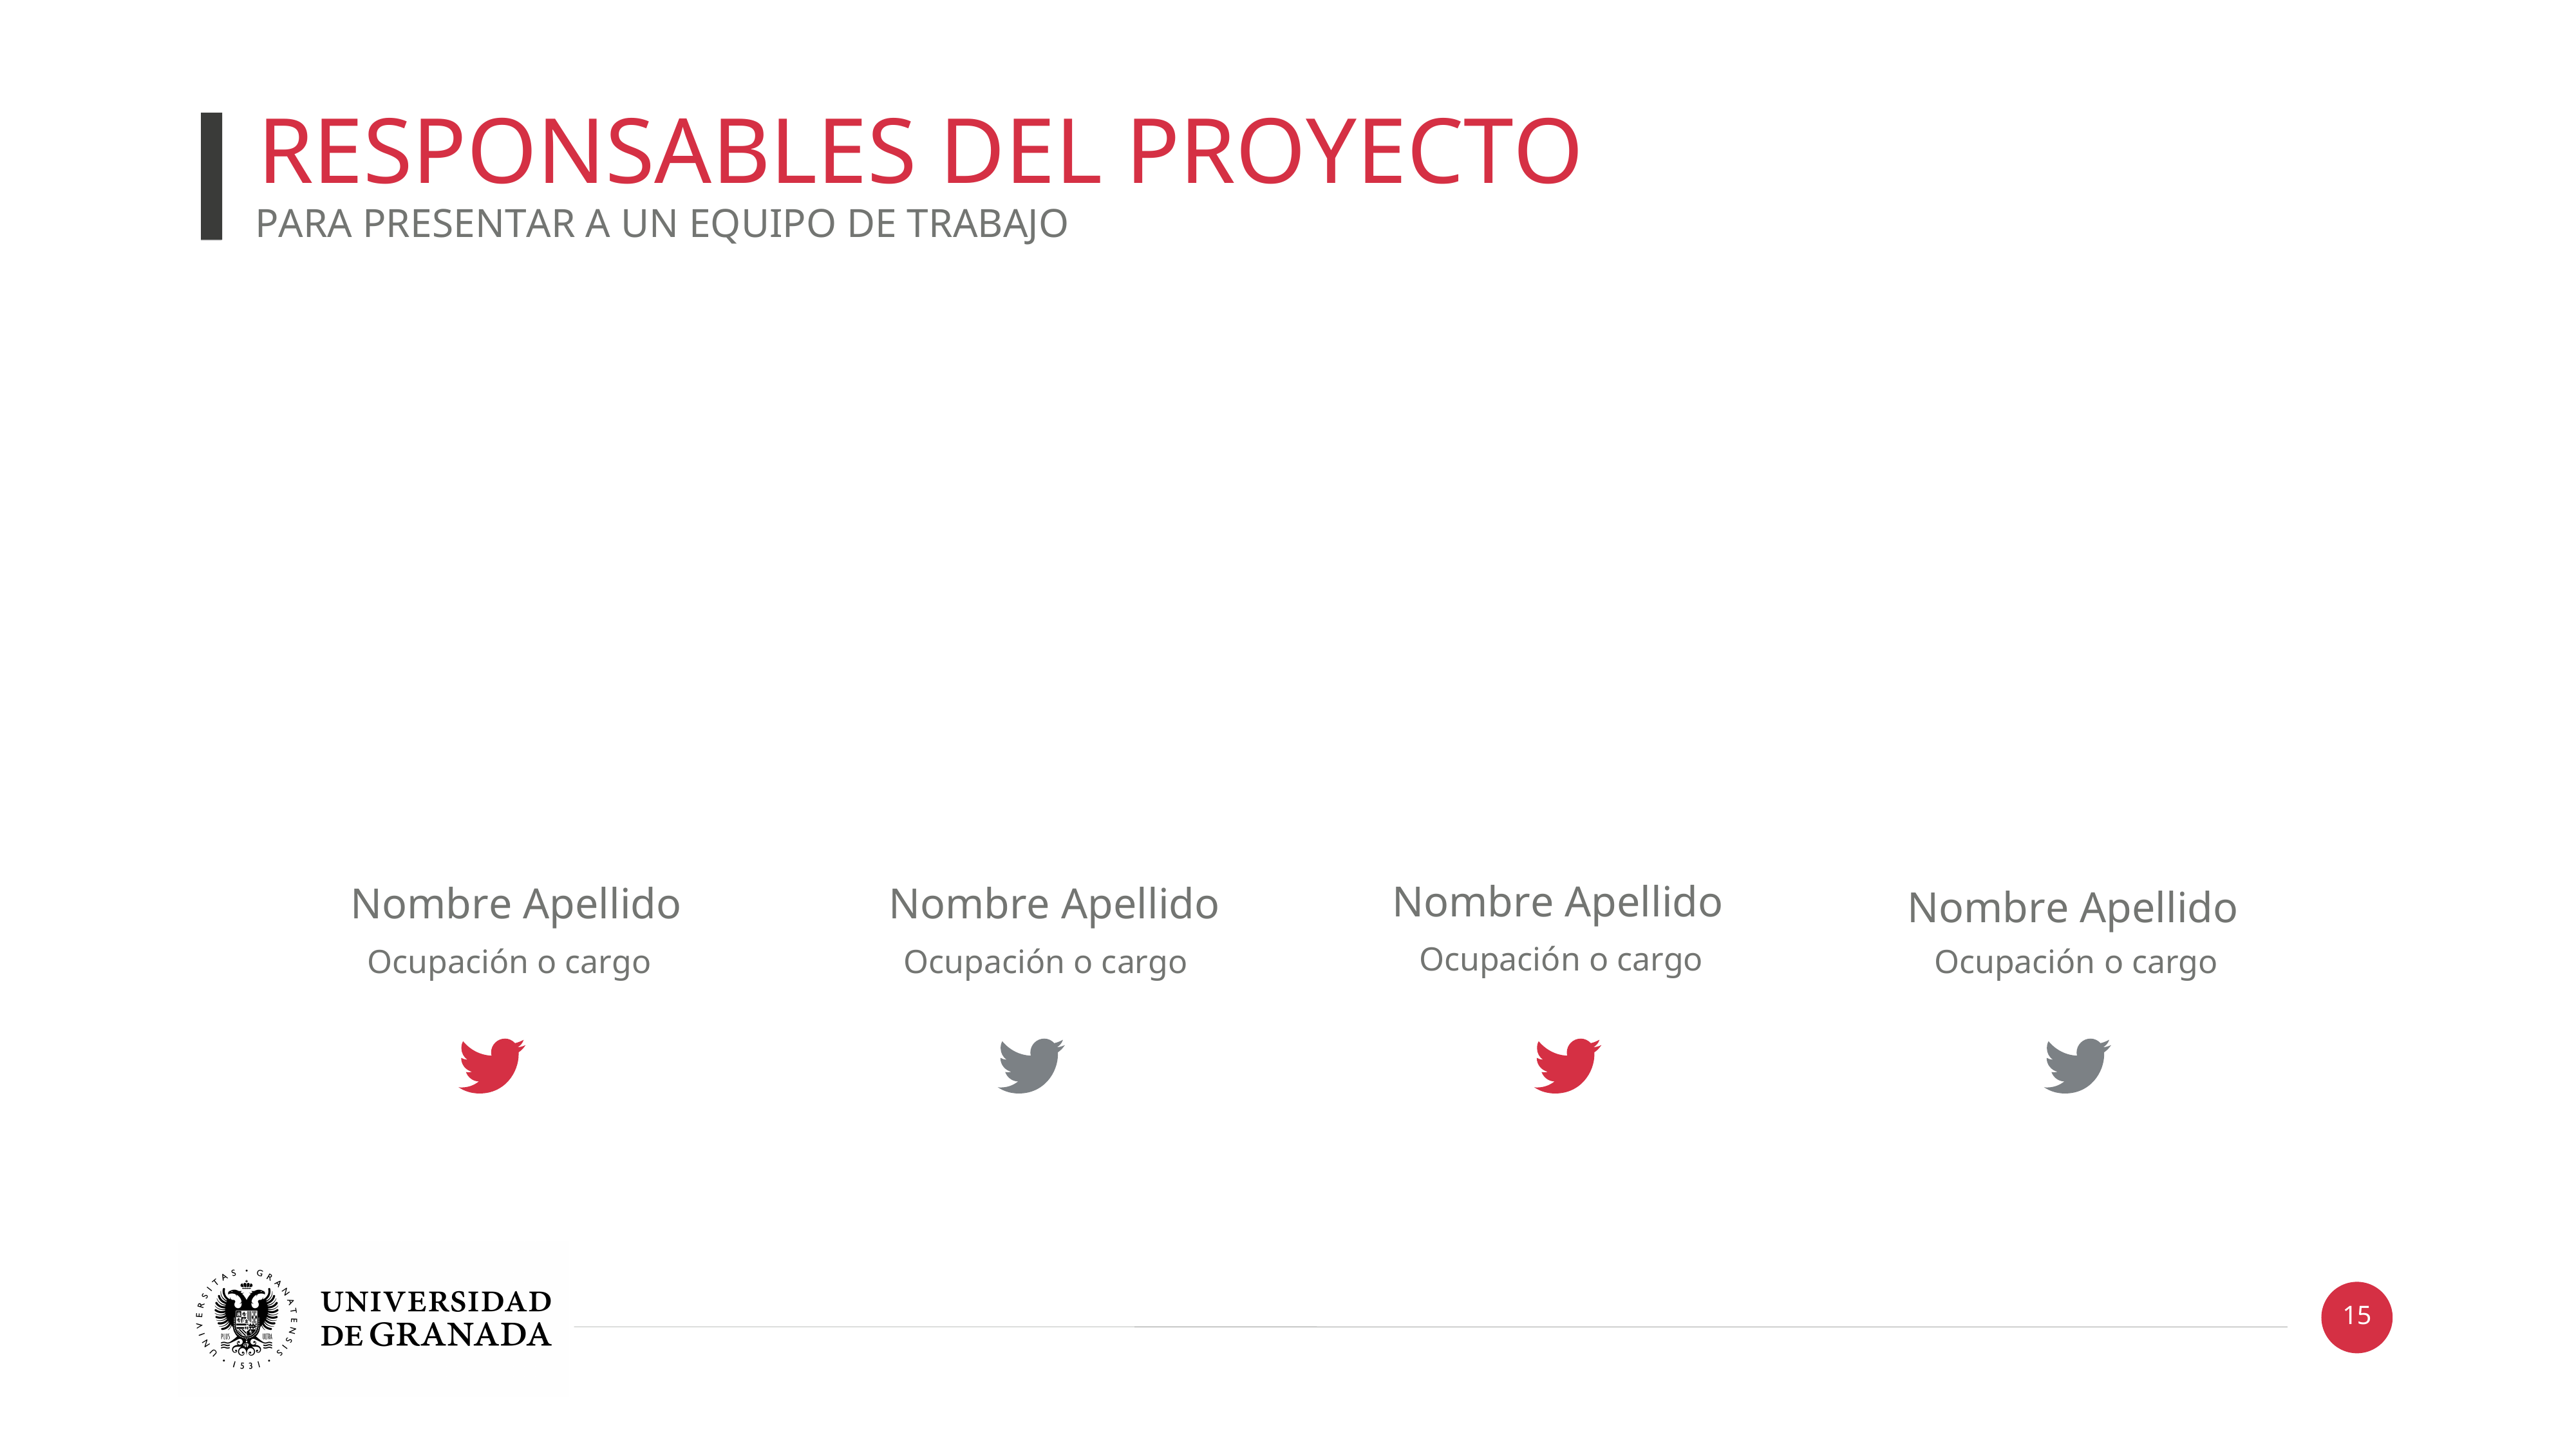

RESPONSABLES DEL PROYECTO
PARA PRESENTAR A UN EQUIPO DE TRABAJO
Nombre Apellido
Ocupación o cargo
Nombre Apellido
Ocupación o cargo
Nombre Apellido
Ocupación o cargo
Nombre Apellido
Ocupación o cargo